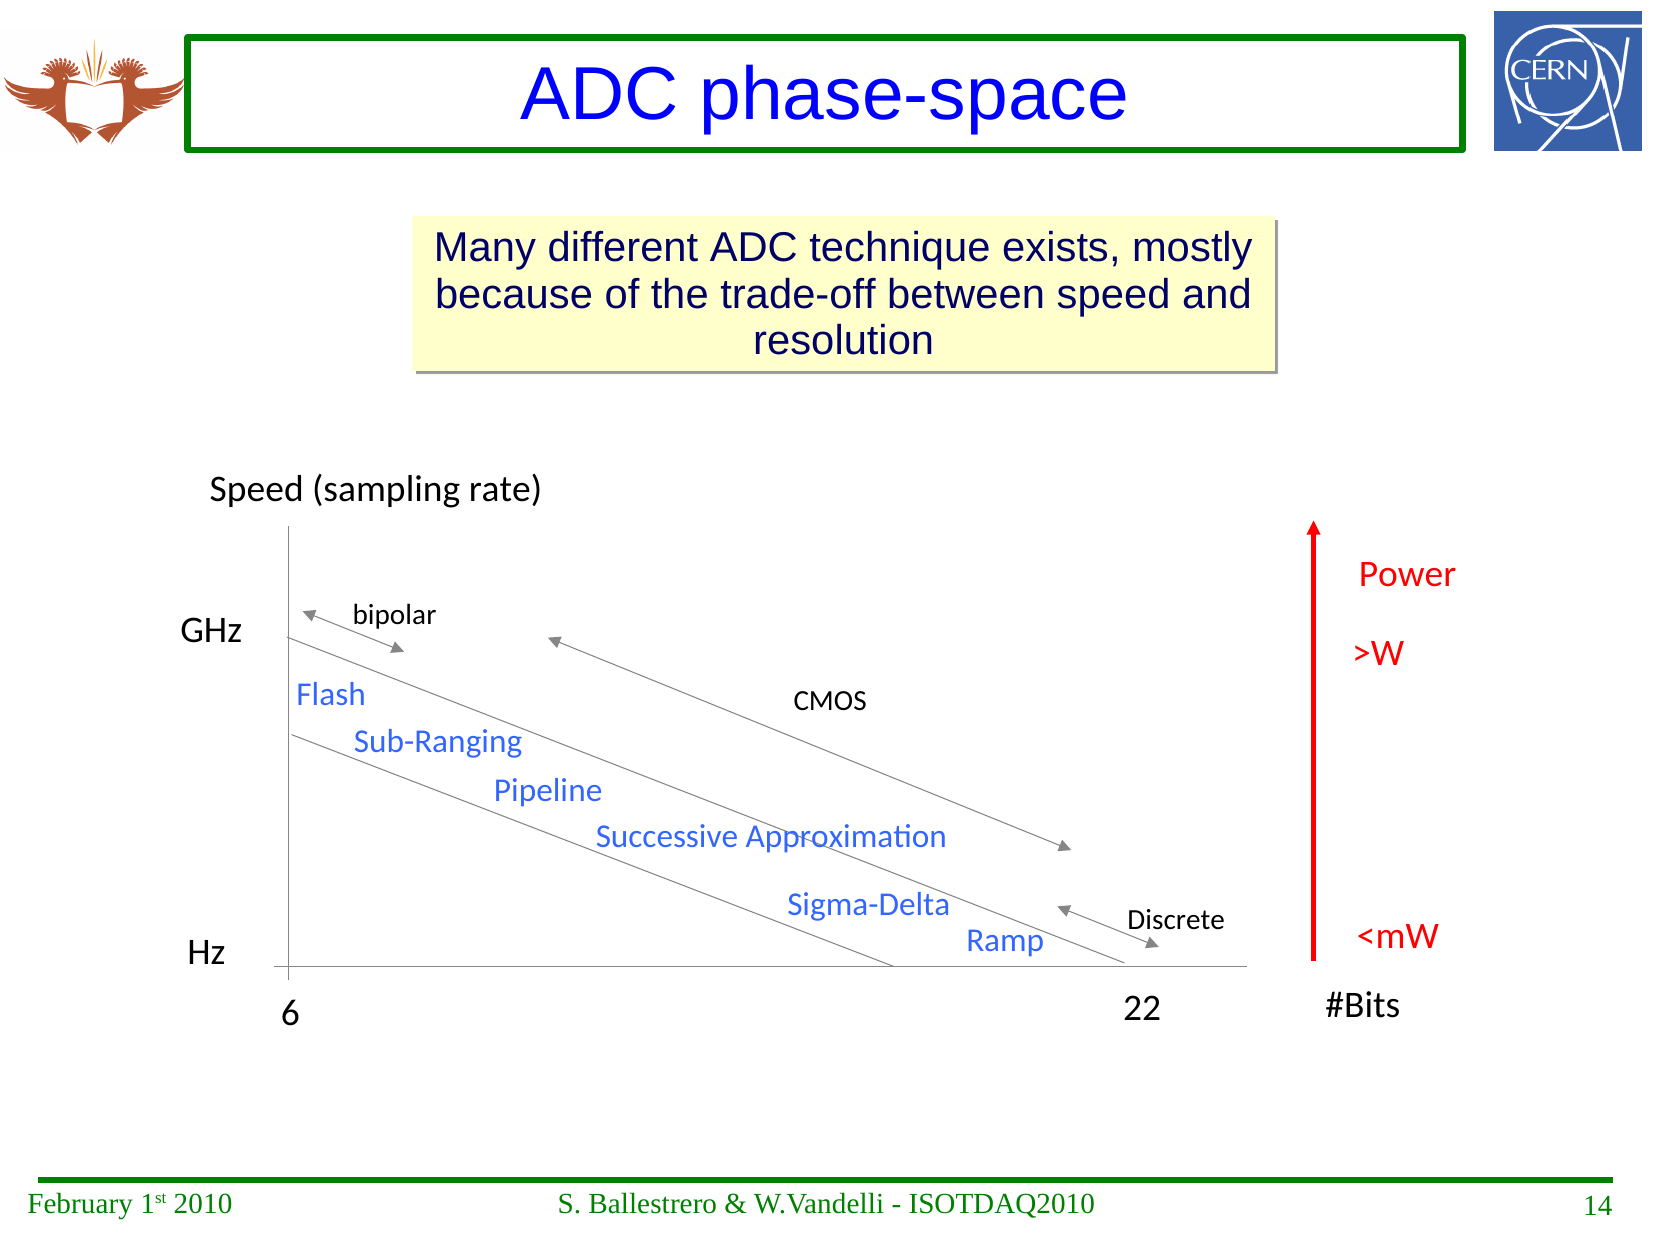

# ADC phase-space
Many different ADC technique exists, mostly because of the trade-off between speed and resolution
Speed (sampling rate)
Power
bipolar
GHz
>W
Flash
CMOS
Sub-Ranging
Pipeline
Successive Approximation
Sigma-Delta
Discrete
<mW
Ramp
Hz
#Bits
22
6
14